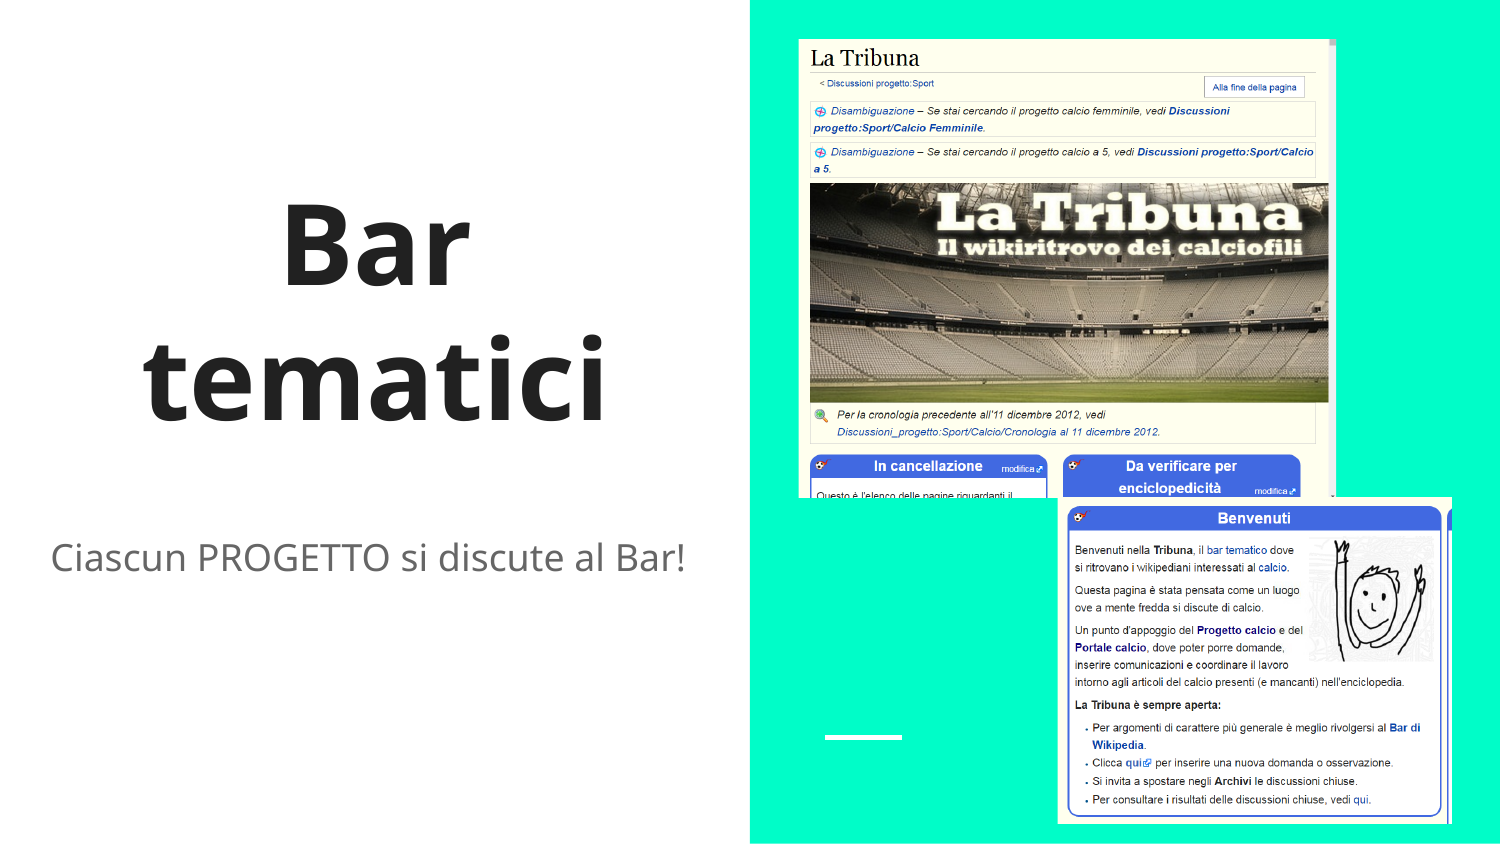

# Bar tematici
Ciascun PROGETTO si discute al Bar!